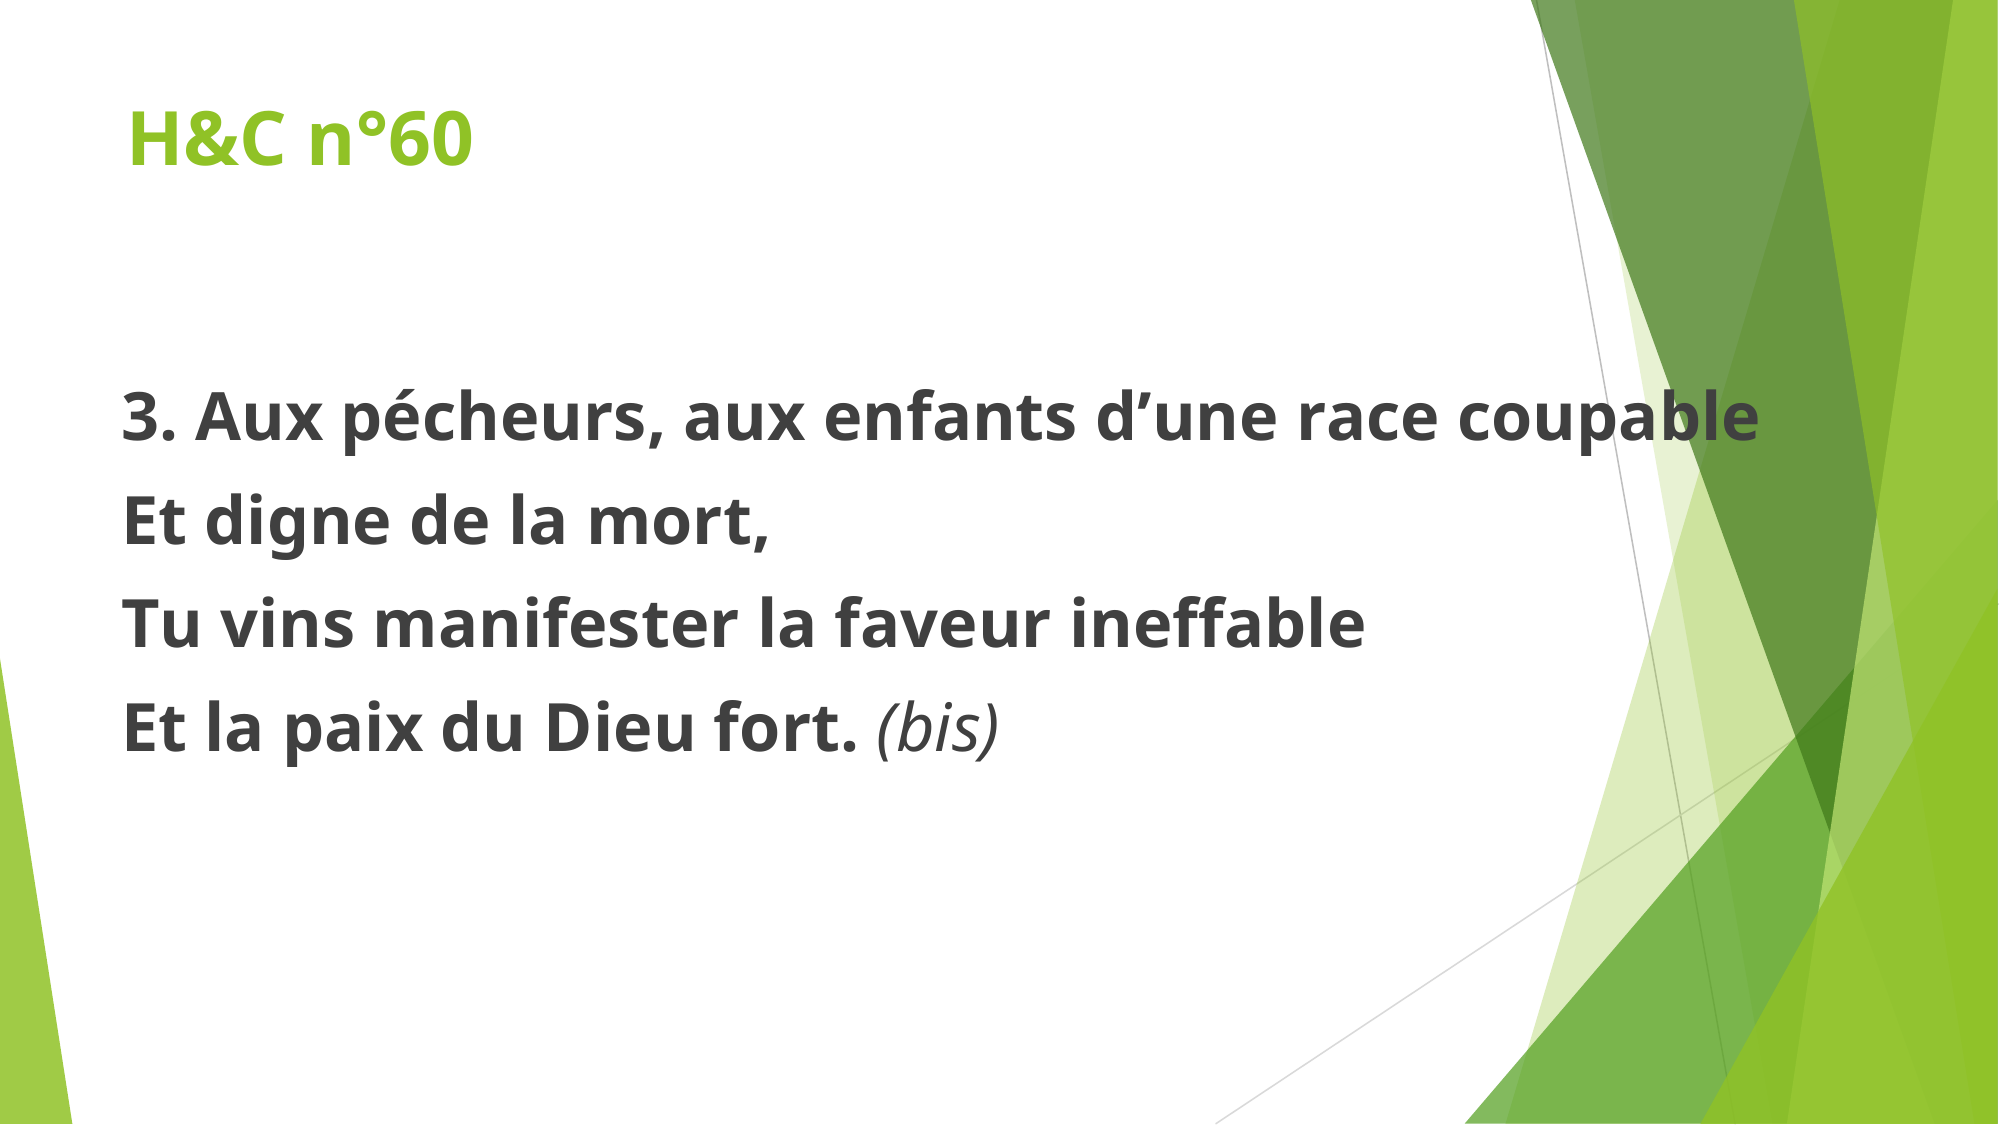

H&C n°60
3. Aux pécheurs, aux enfants d’une race coupable
Et digne de la mort,
Tu vins manifester la faveur ineffable
Et la paix du Dieu fort. (bis)